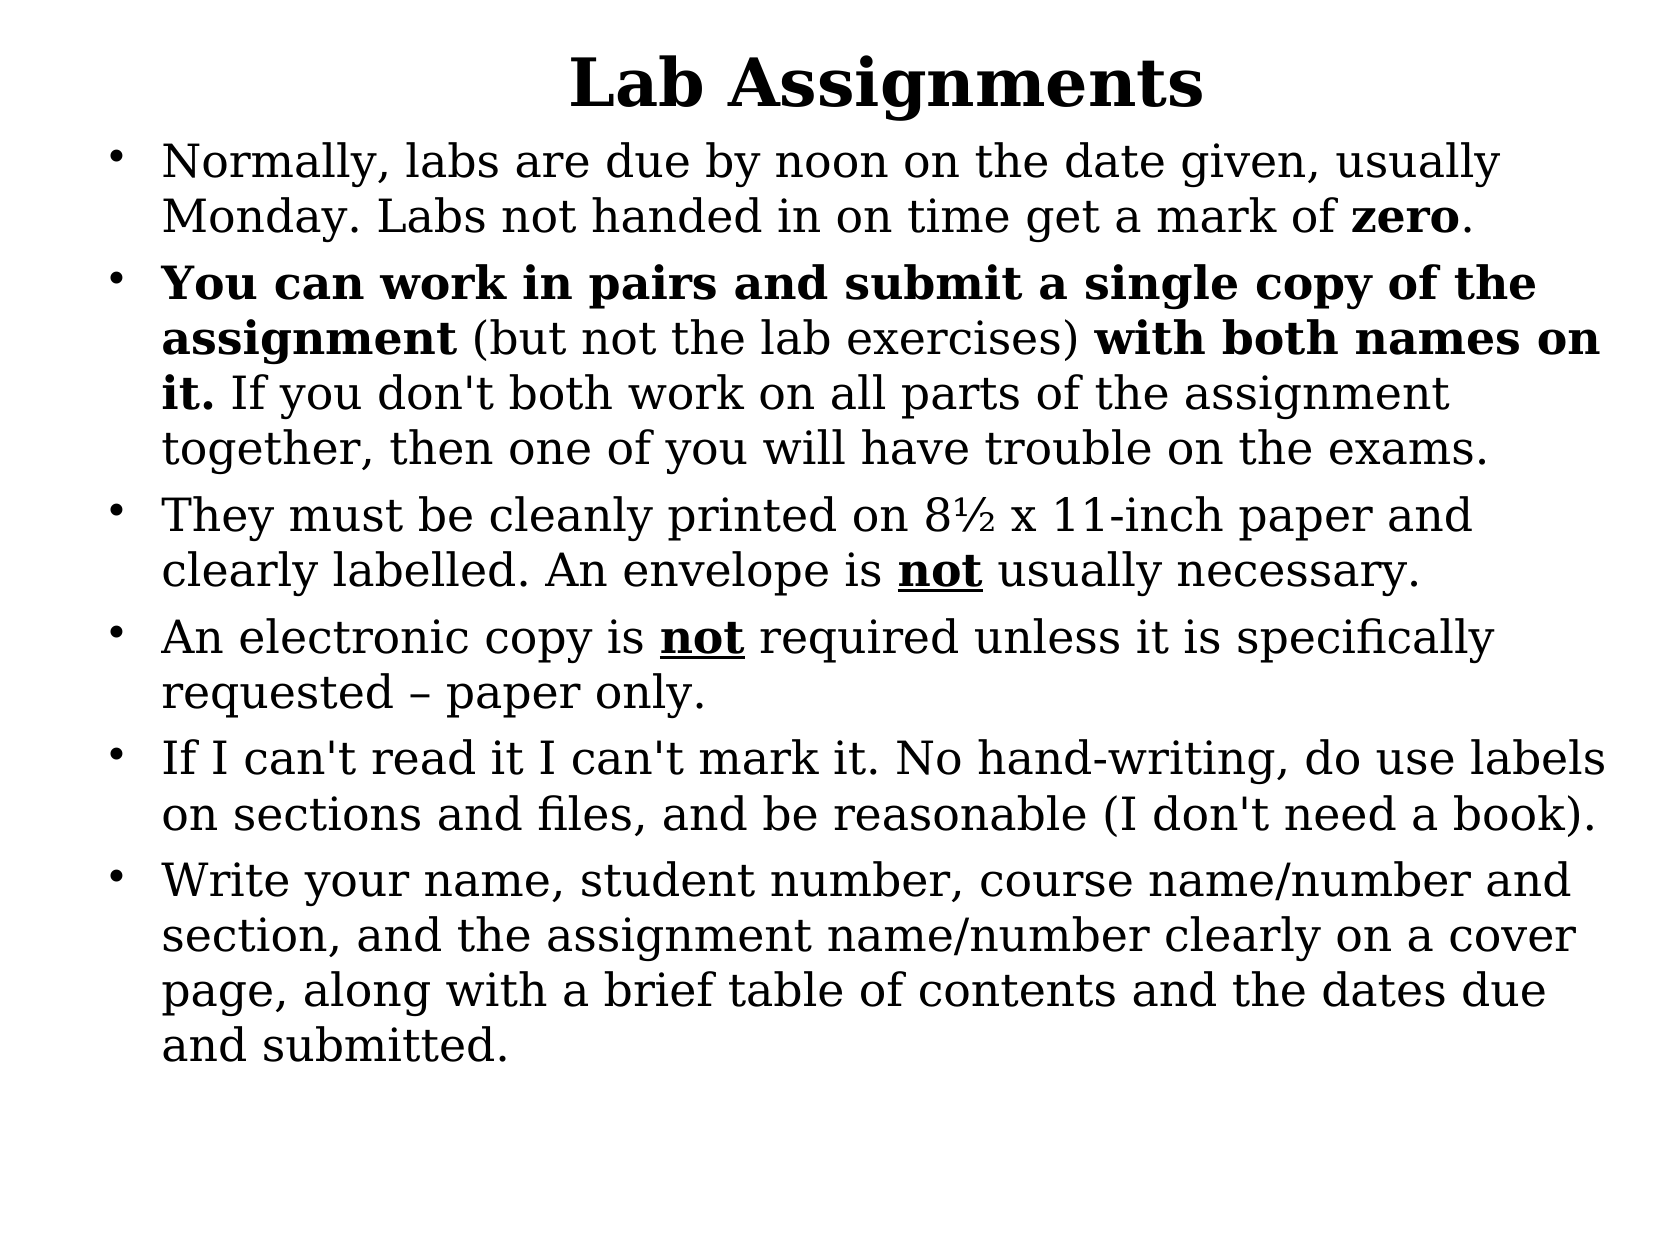

Lab Assignments
Normally, labs are due by noon on the date given, usually Monday. Labs not handed in on time get a mark of zero.
You can work in pairs and submit a single copy of the assignment (but not the lab exercises) with both names on it. If you don't both work on all parts of the assignment together, then one of you will have trouble on the exams.
They must be cleanly printed on 8½ x 11-inch paper and clearly labelled. An envelope is not usually necessary.
An electronic copy is not required unless it is specifically requested – paper only.
If I can't read it I can't mark it. No hand-writing, do use labels on sections and files, and be reasonable (I don't need a book).
Write your name, student number, course name/number and section, and the assignment name/number clearly on a cover page, along with a brief table of contents and the dates due and submitted.